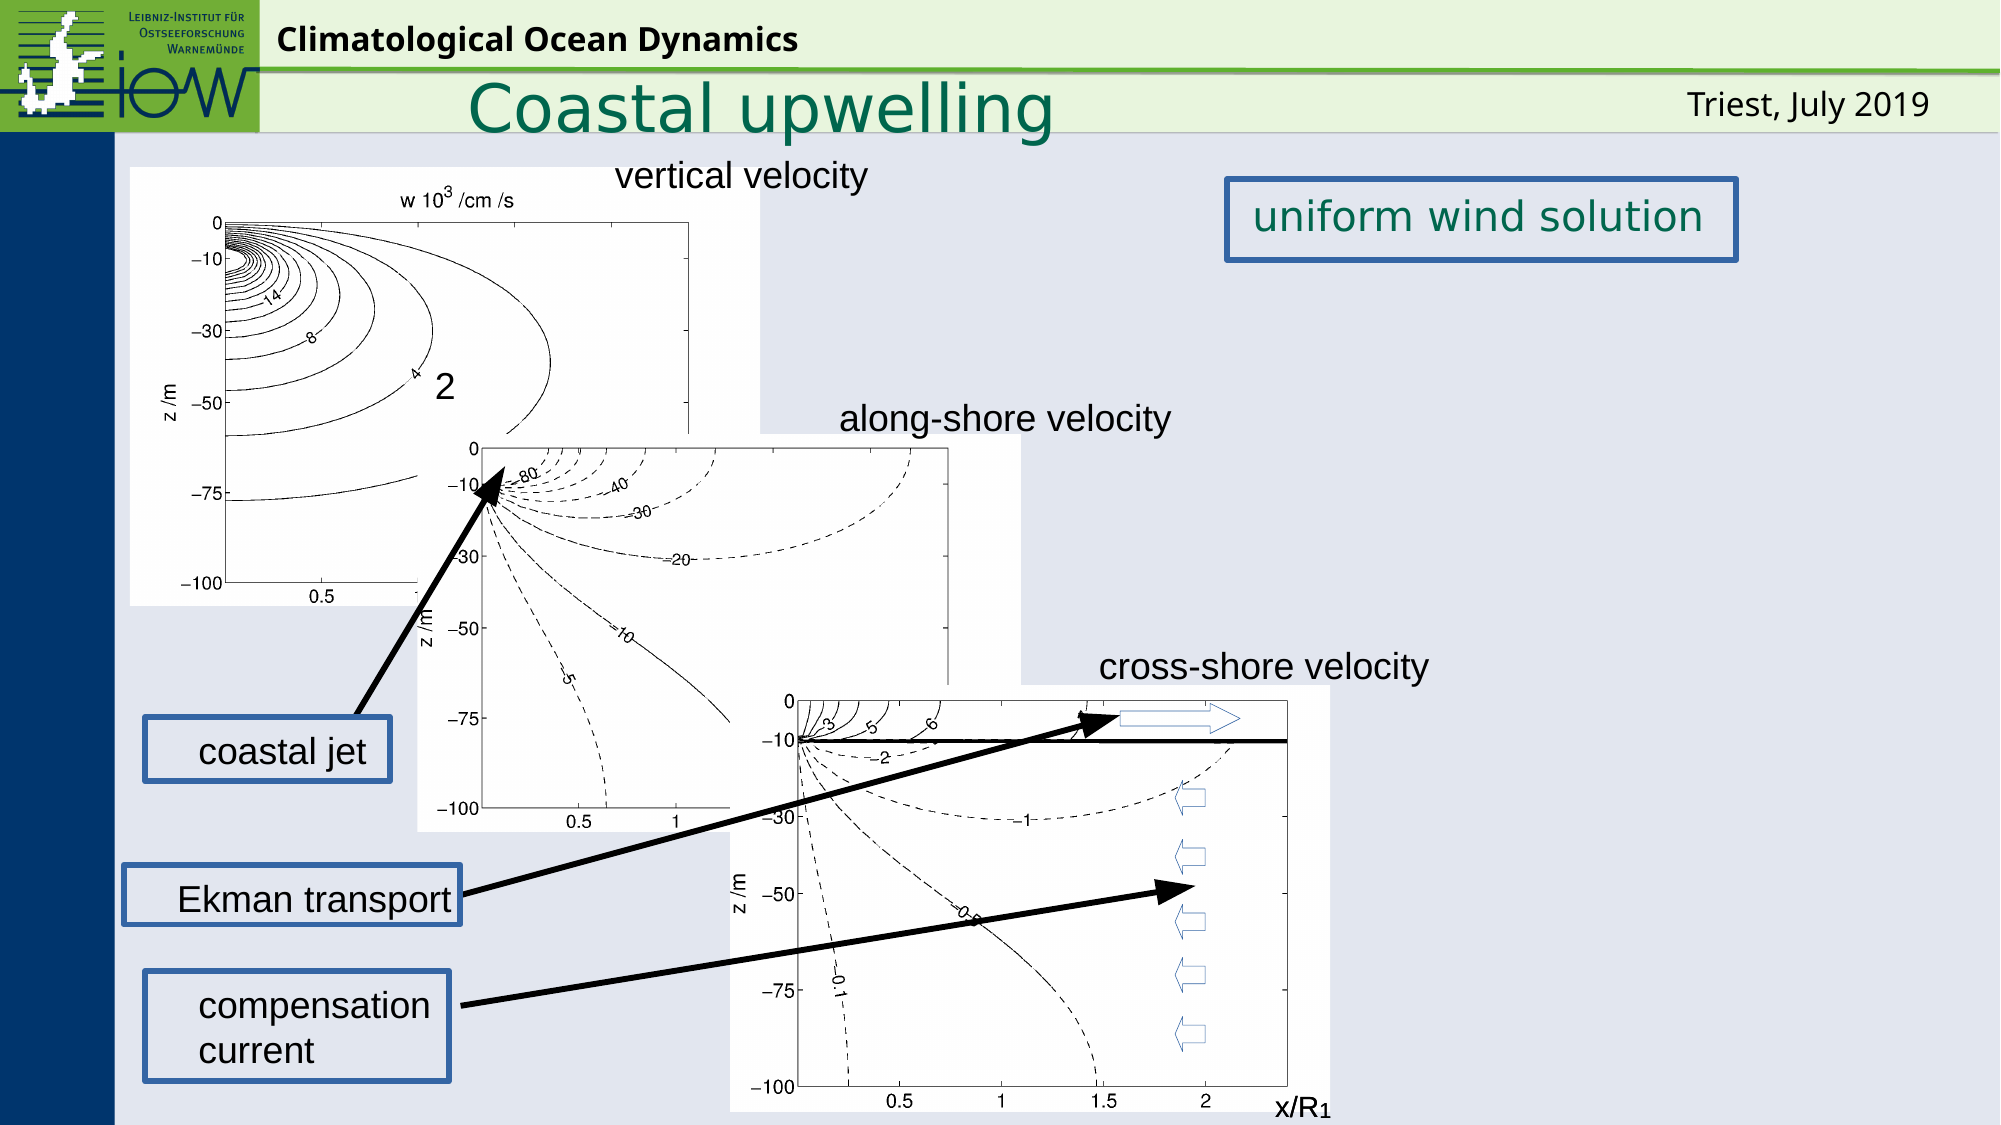

Coastal upwelling
vertical velocity
2
uniform wind solution
along-shore velocity
cross-shore velocity
coastal jet
Ekman transport
compensation
current
x/R1
x/R1